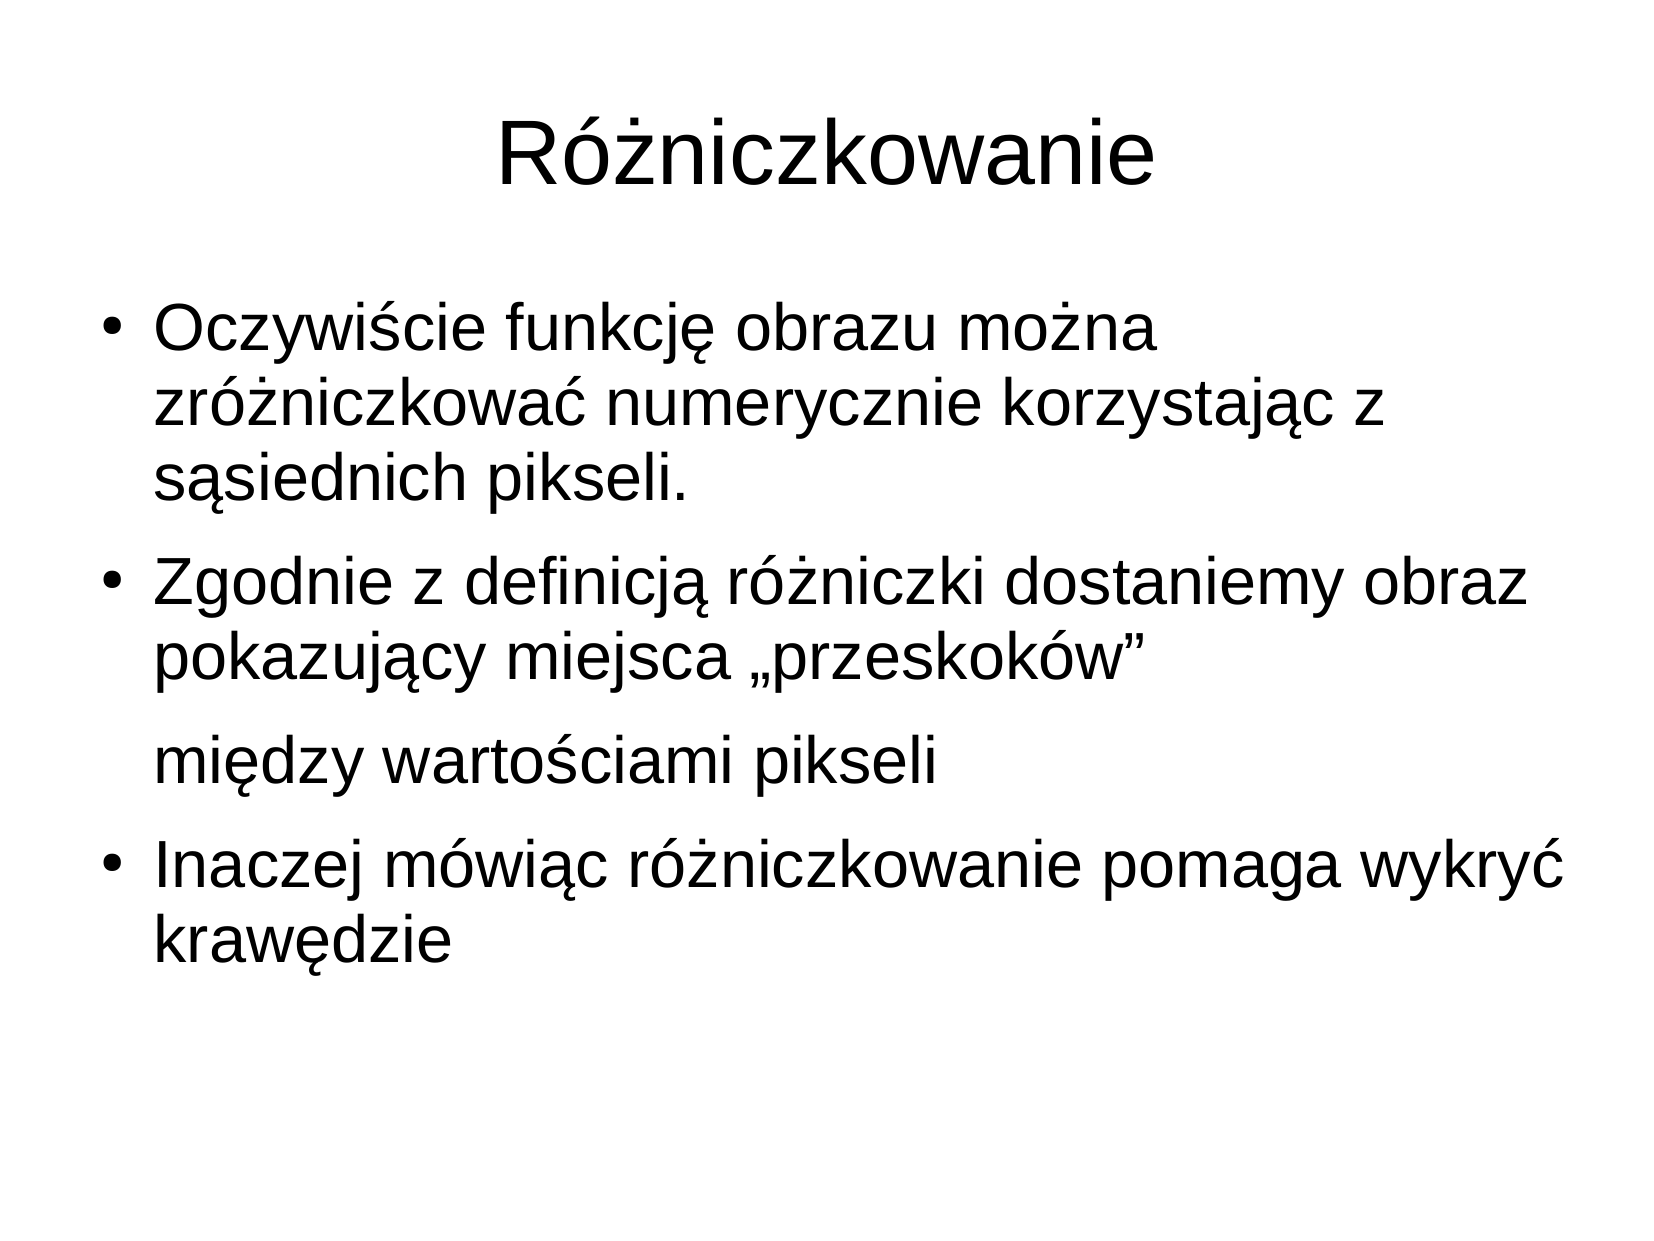

# Różniczkowanie
Oczywiście funkcję obrazu można zróżniczkować numerycznie korzystając z sąsiednich pikseli.
Zgodnie z definicją różniczki dostaniemy obraz pokazujący miejsca „przeskoków”
między wartościami pikseli
Inaczej mówiąc różniczkowanie pomaga wykryć krawędzie